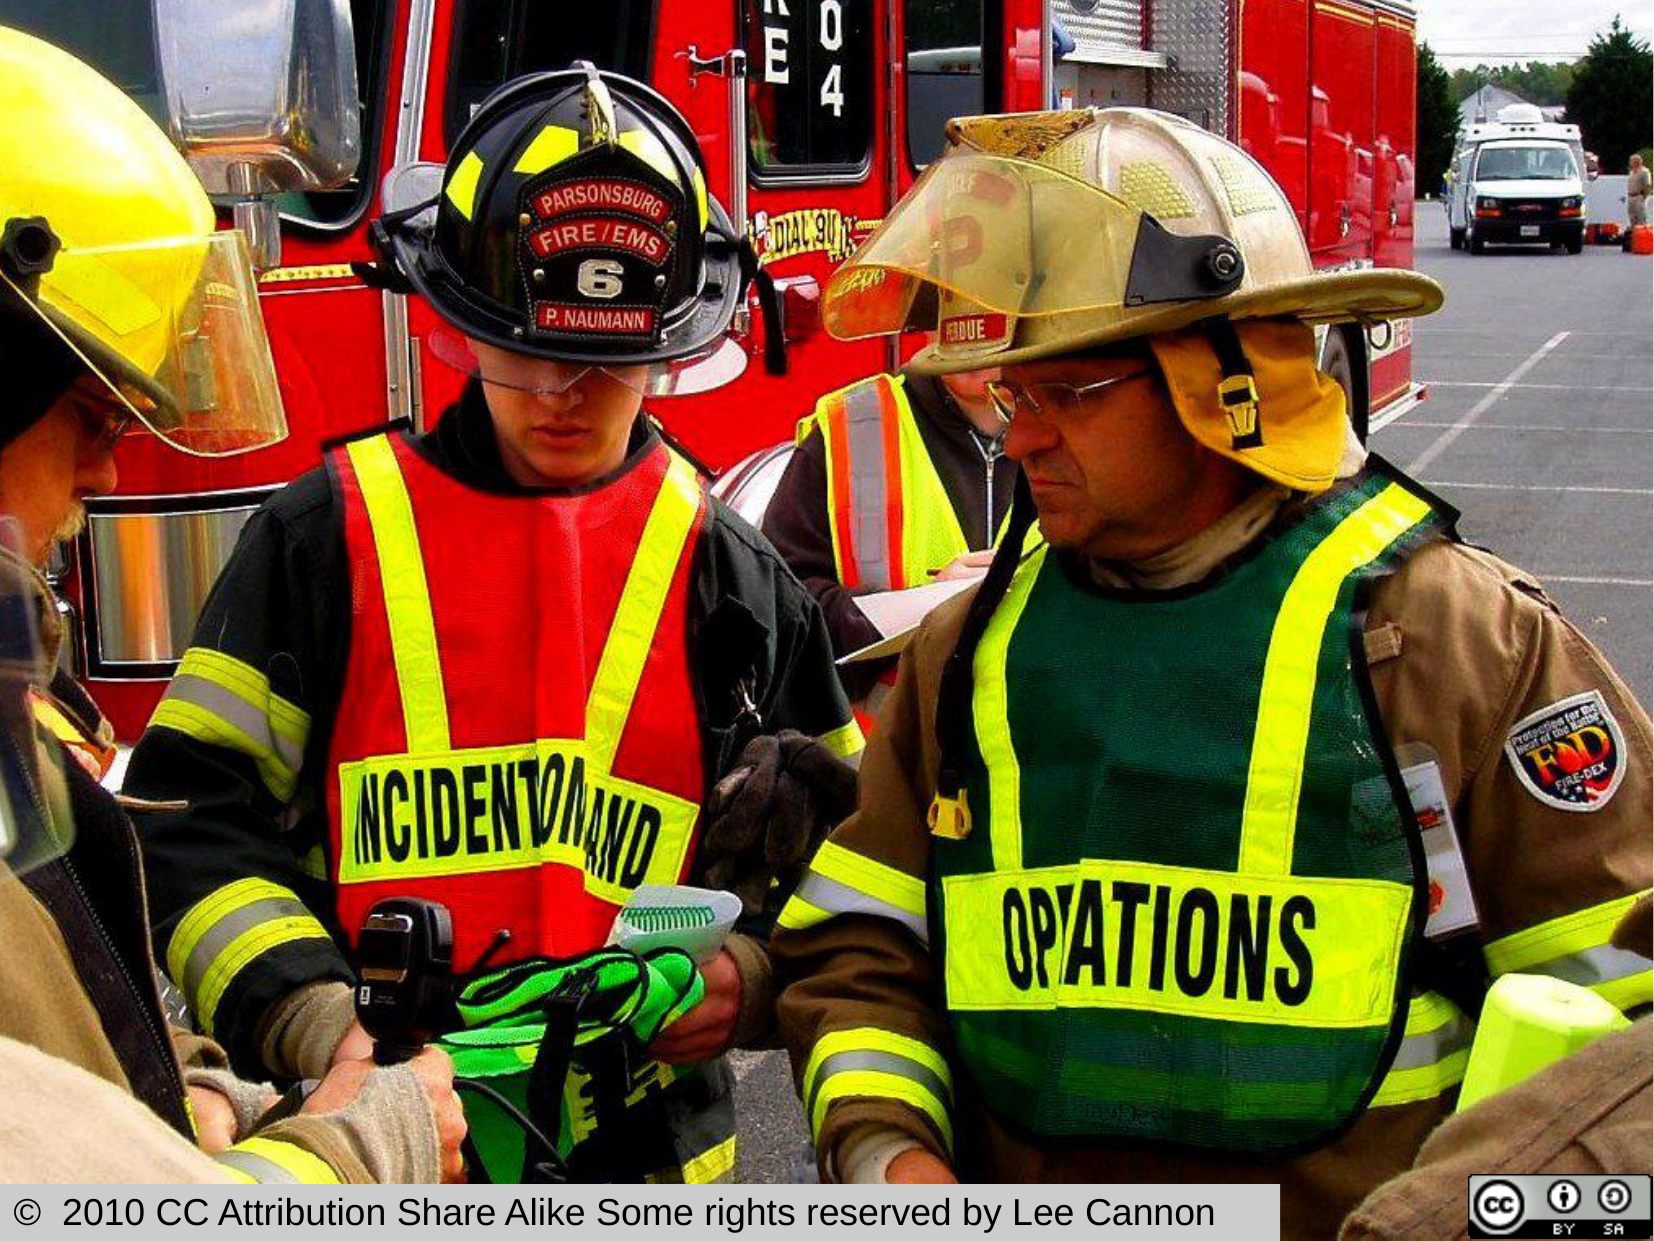

© 2010 CC Attribution Share Alike Some rights reserved by Lee Cannon